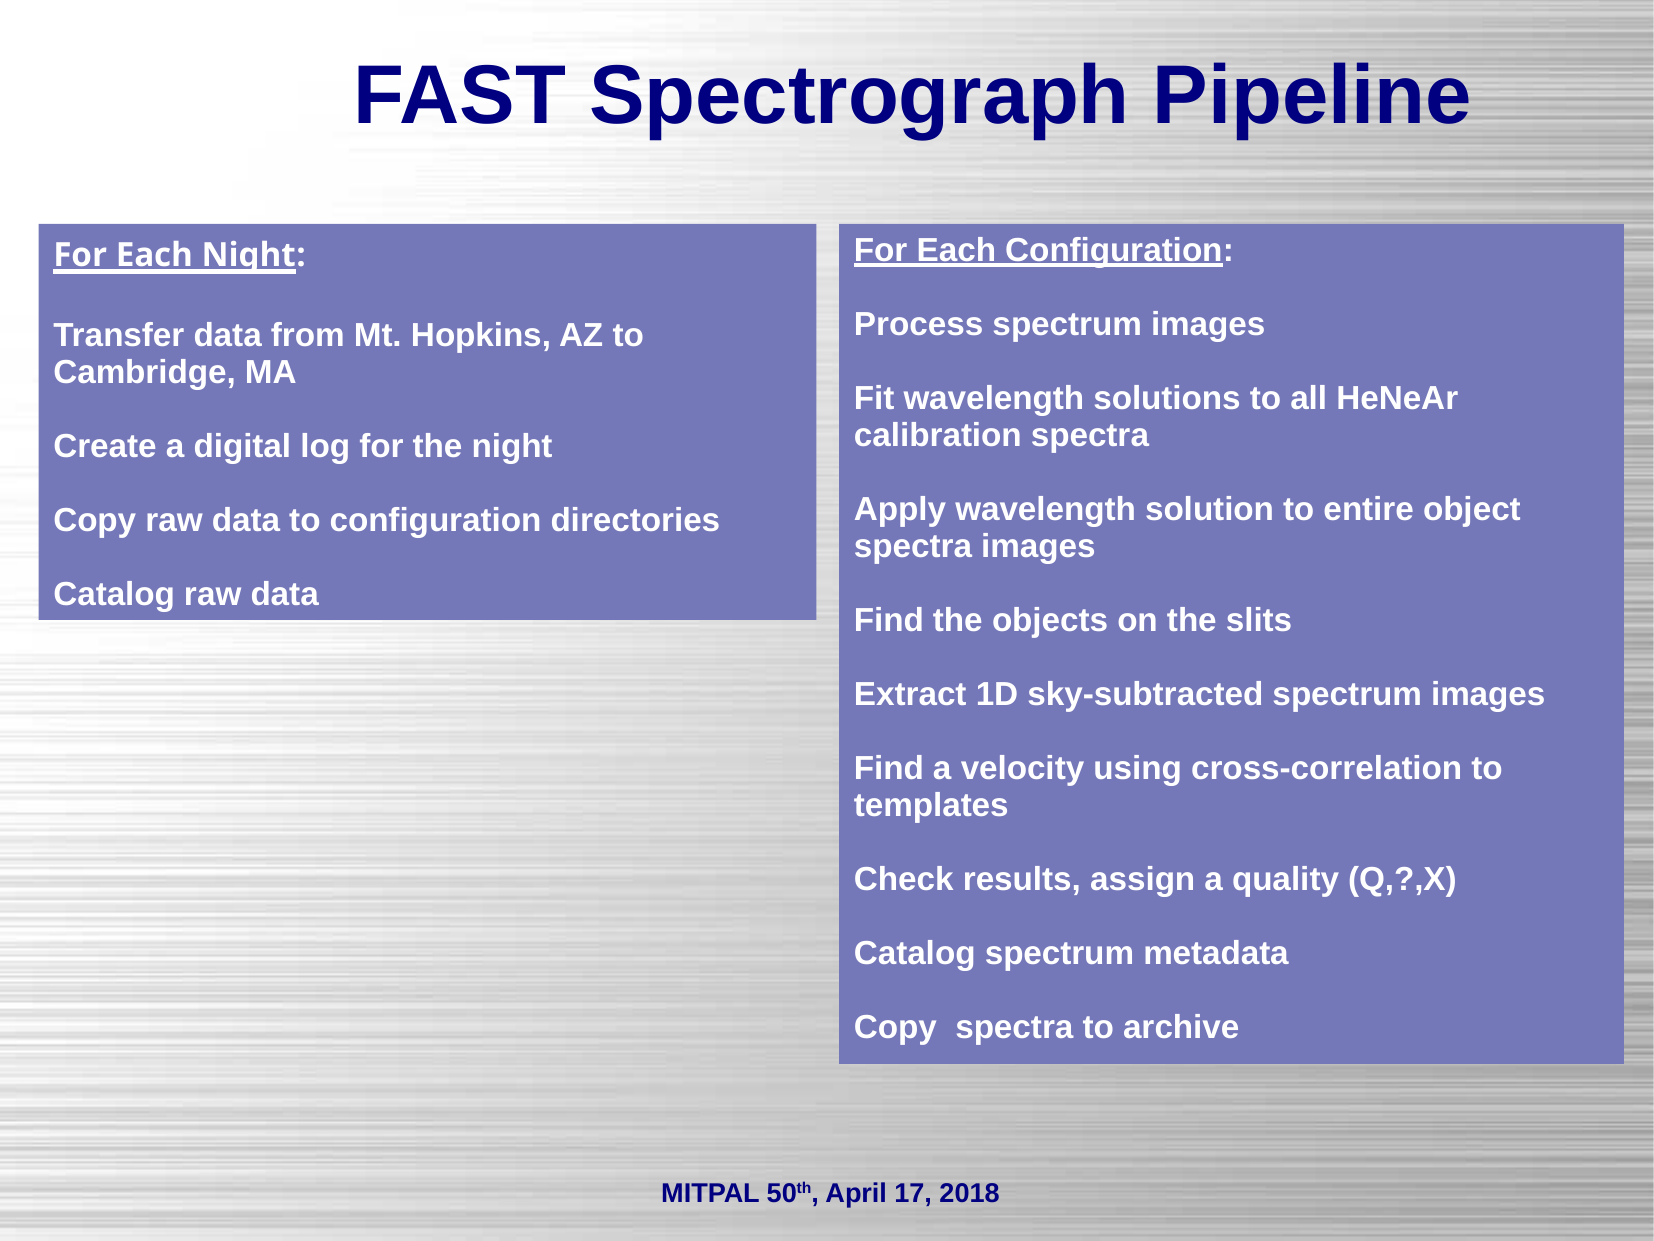

FAST Spectrograph Pipeline
For Each Configuration:
Process spectrum images
Fit wavelength solutions to all HeNeAr calibration spectra
Apply wavelength solution to entire object spectra images
Find the objects on the slits
Extract 1D sky-subtracted spectrum images
Find a velocity using cross-correlation to templates
Check results, assign a quality (Q,?,X)
Catalog spectrum metadata
Copy spectra to archive
For Each Night:
Transfer data from Mt. Hopkins, AZ to Cambridge, MA
Create a digital log for the night
Copy raw data to configuration directories
Catalog raw data
MITPAL 50th, April 17, 2018